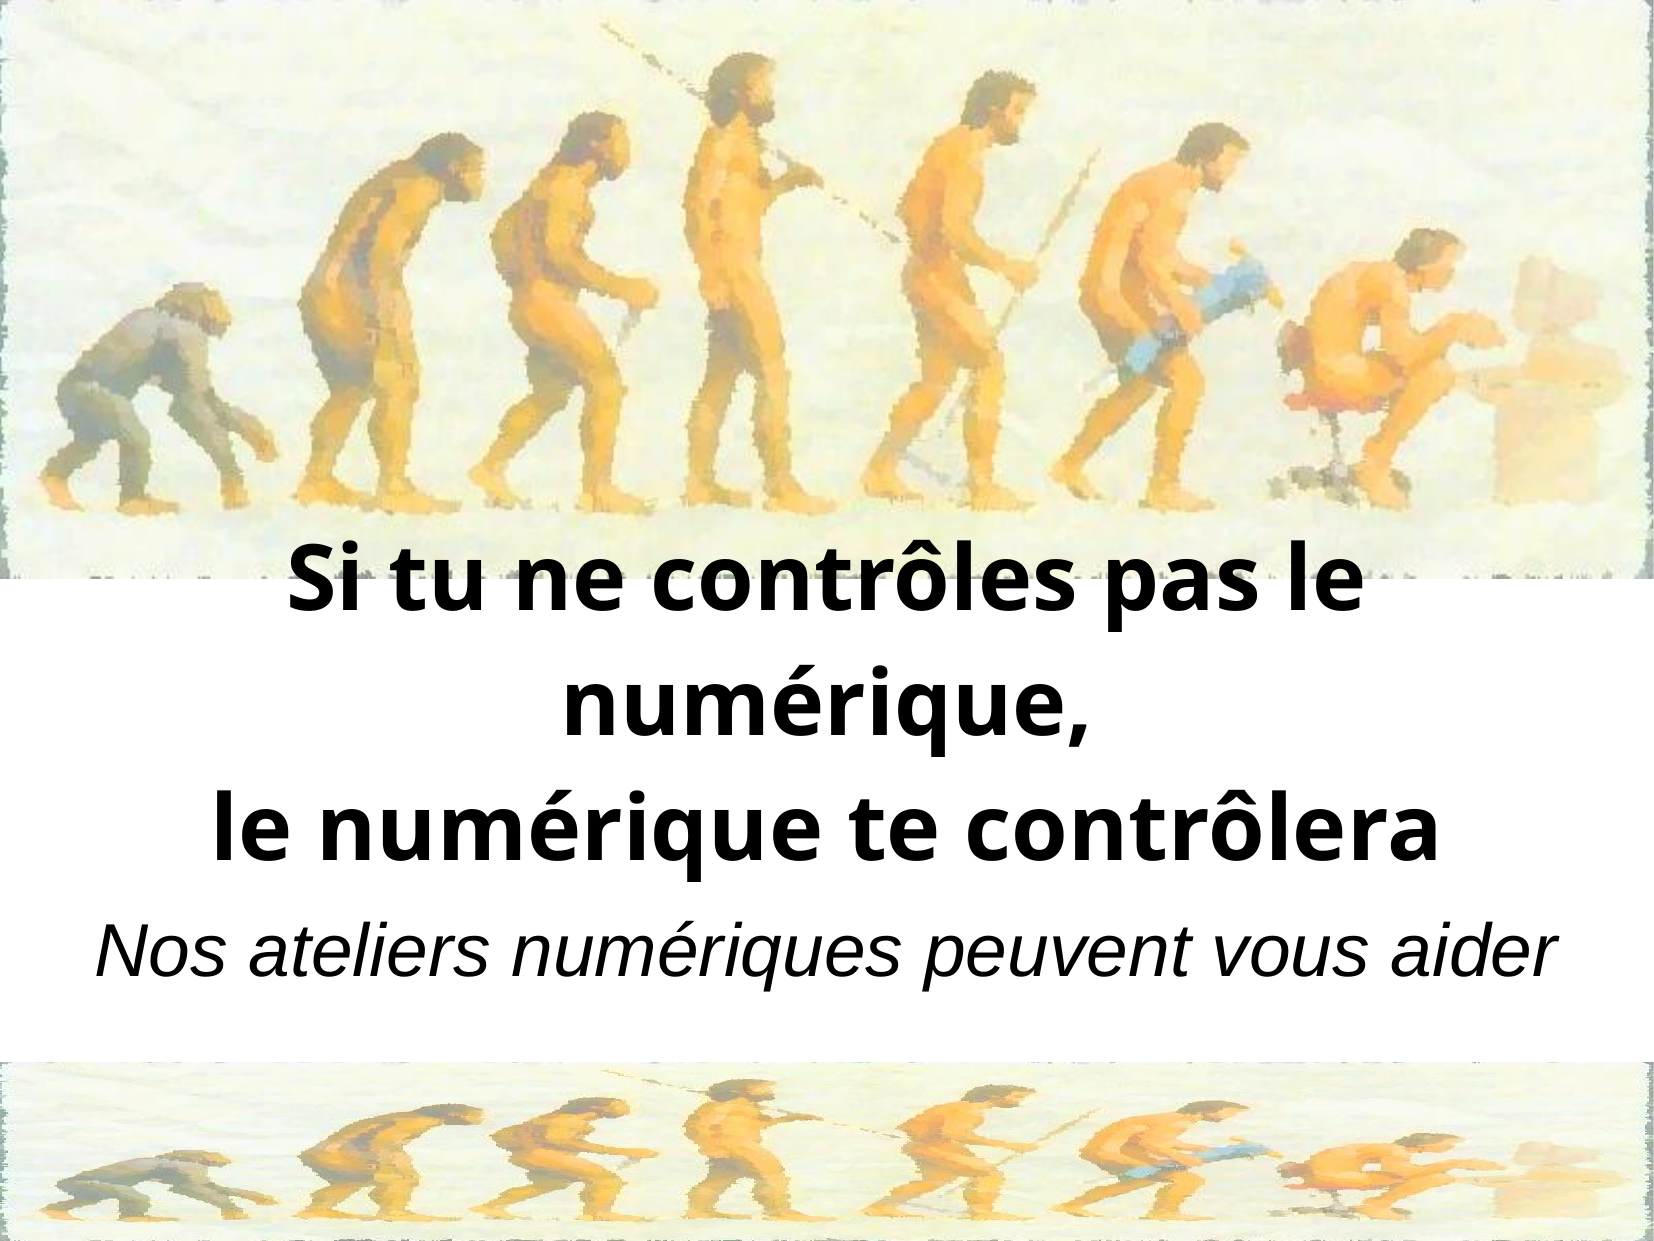

# Si tu ne contrôles pas le numérique, le numérique te contrôlera
Nos ateliers numériques peuvent vous aider